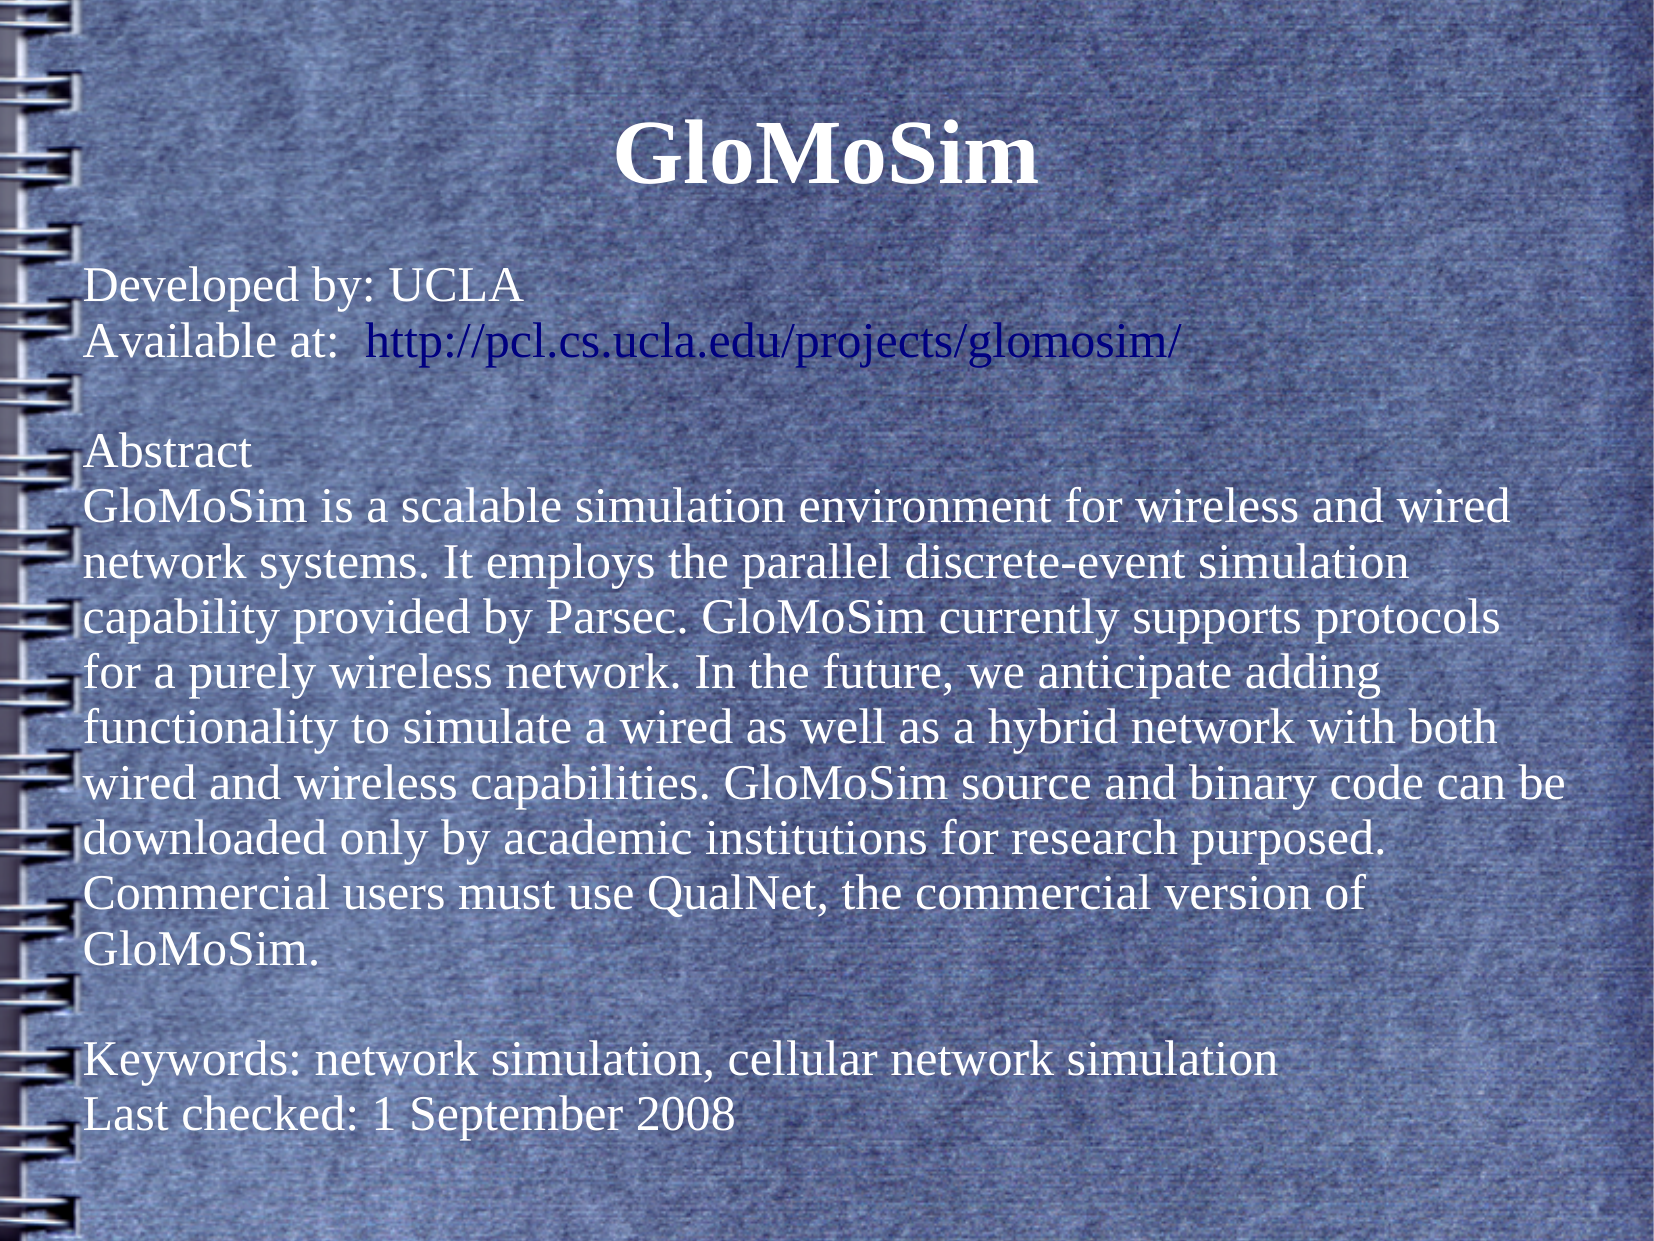

# GloMoSim
Developed by: UCLA
Available at: http://pcl.cs.ucla.edu/projects/glomosim/
Abstract
GloMoSim is a scalable simulation environment for wireless and wired network systems. It employs the parallel discrete-event simulation capability provided by Parsec. GloMoSim currently supports protocols for a purely wireless network. In the future, we anticipate adding functionality to simulate a wired as well as a hybrid network with both wired and wireless capabilities. GloMoSim source and binary code can be downloaded only by academic institutions for research purposed. Commercial users must use QualNet, the commercial version of GloMoSim.
Keywords: network simulation, cellular network simulation
Last checked: 1 September 2008